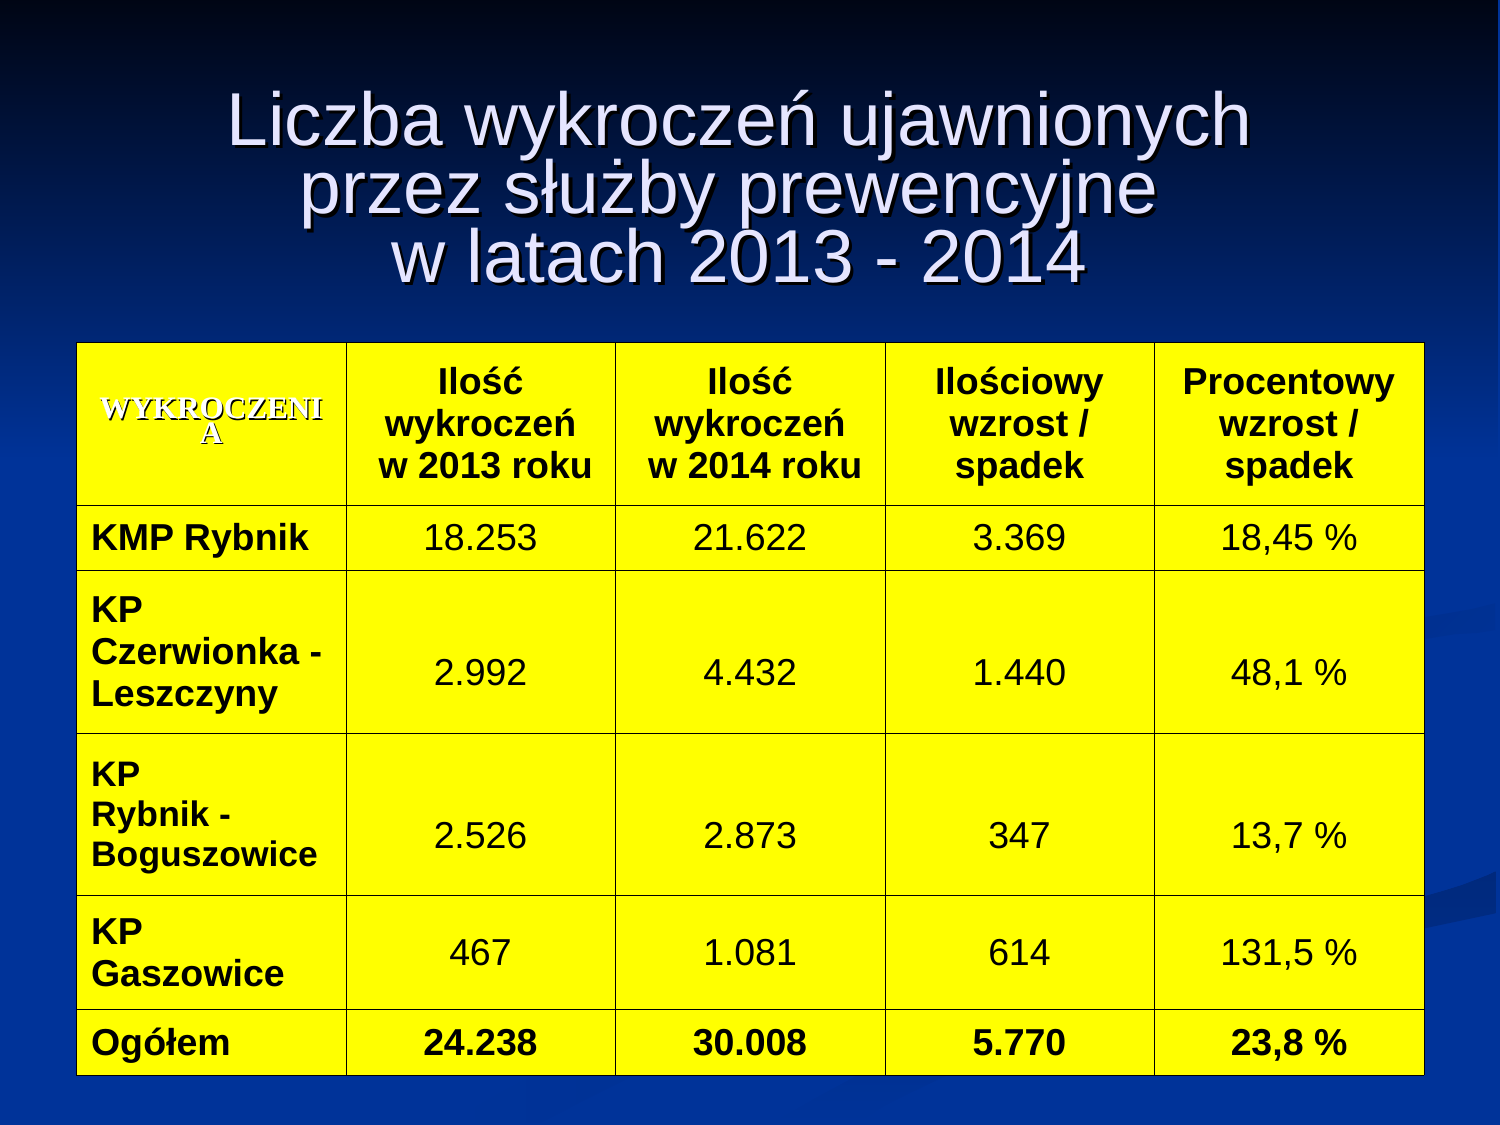

# Liczba wykroczeń ujawnionych przez służby prewencyjne w latach 2013 - 2014
| WYKROCZENIA | Ilość wykroczeń w 2013 roku | Ilość wykroczeń w 2014 roku | Ilościowy wzrost / spadek | Procentowy wzrost / spadek |
| --- | --- | --- | --- | --- |
| KMP Rybnik | 18.253 | 21.622 | 3.369 | 18,45 % |
| KP Czerwionka - Leszczyny | 2.992 | 4.432 | 1.440 | 48,1 % |
| KP Rybnik - Boguszowice | 2.526 | 2.873 | 347 | 13,7 % |
| KP Gaszowice | 467 | 1.081 | 614 | 131,5 % |
| Ogółem | 24.238 | 30.008 | 5.770 | 23,8 % |